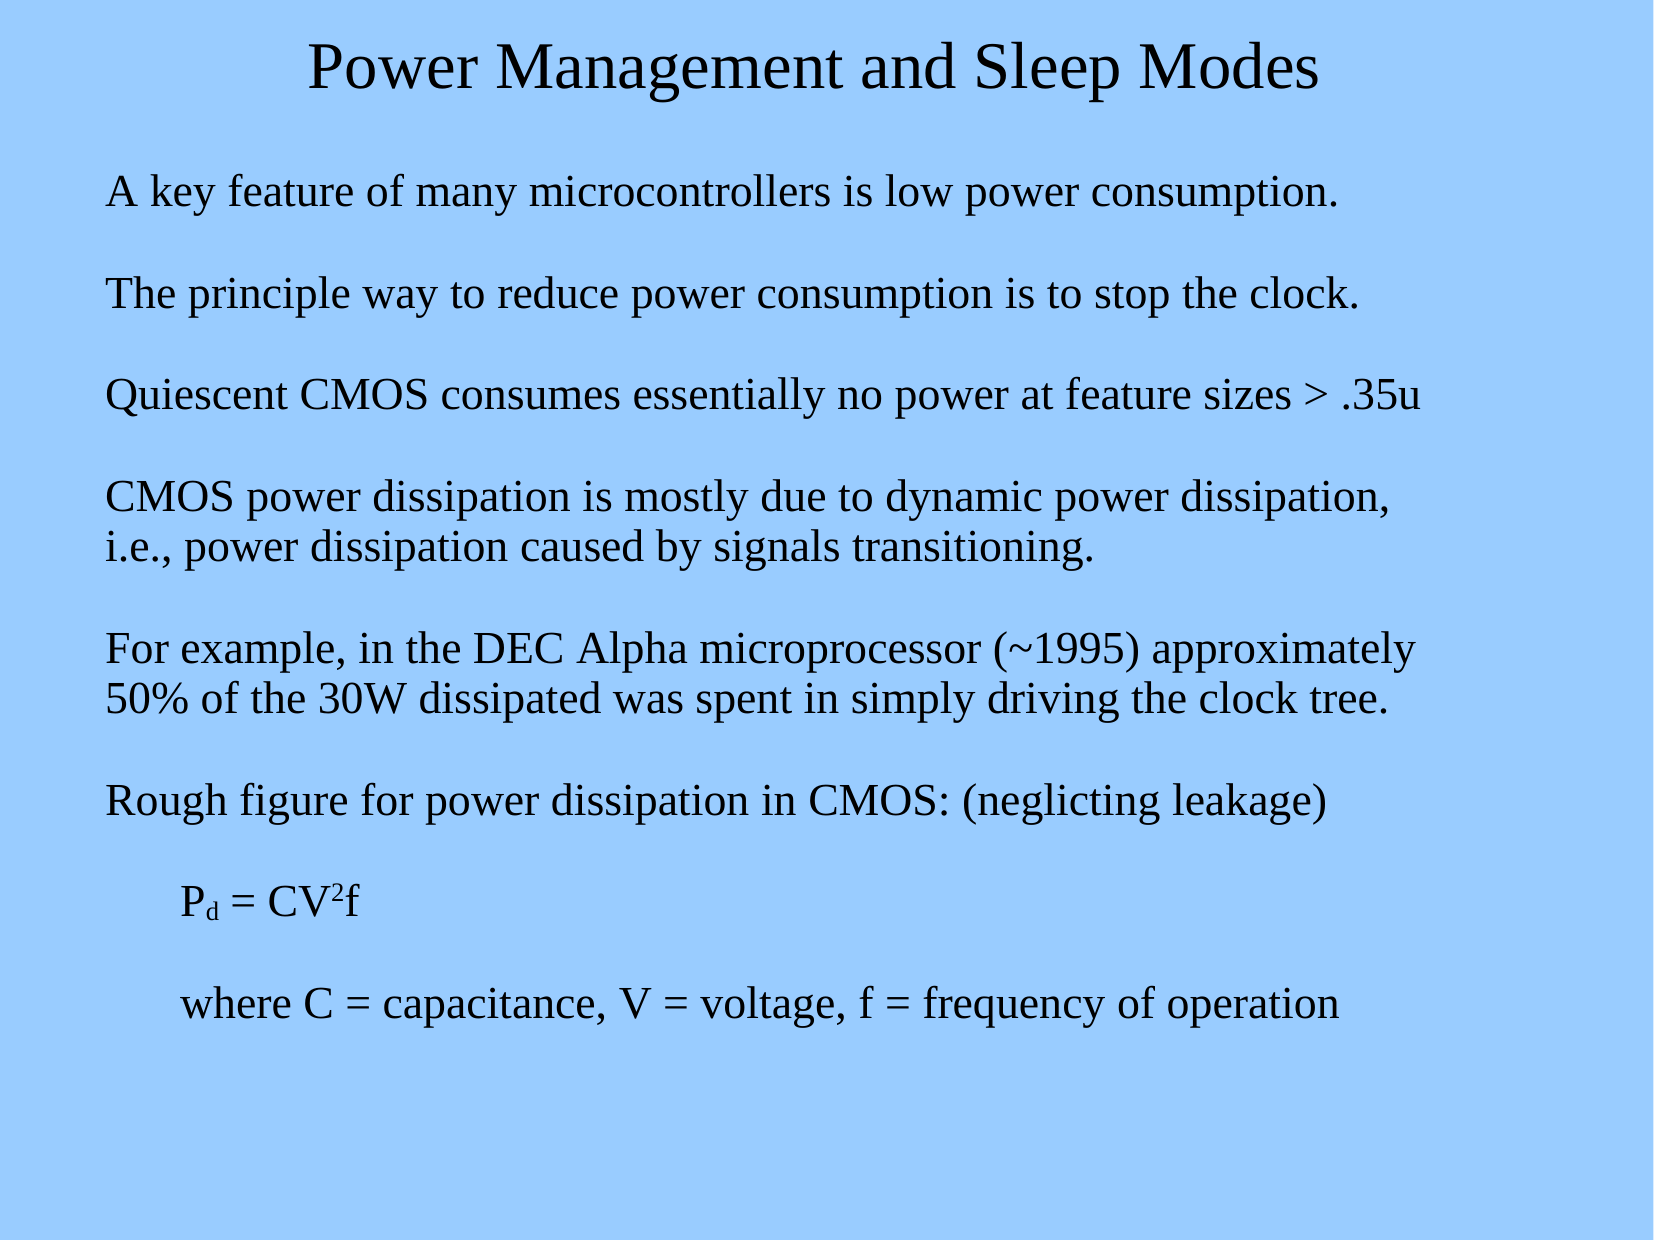

Power Management and Sleep Modes
A key feature of many microcontrollers is low power consumption.
The principle way to reduce power consumption is to stop the clock.
Quiescent CMOS consumes essentially no power at feature sizes > .35u
CMOS power dissipation is mostly due to dynamic power dissipation,
i.e., power dissipation caused by signals transitioning.
For example, in the DEC Alpha microprocessor (~1995) approximately
50% of the 30W dissipated was spent in simply driving the clock tree.
Rough figure for power dissipation in CMOS: (neglicting leakage)
	Pd = CV2f
	where C = capacitance, V = voltage, f = frequency of operation